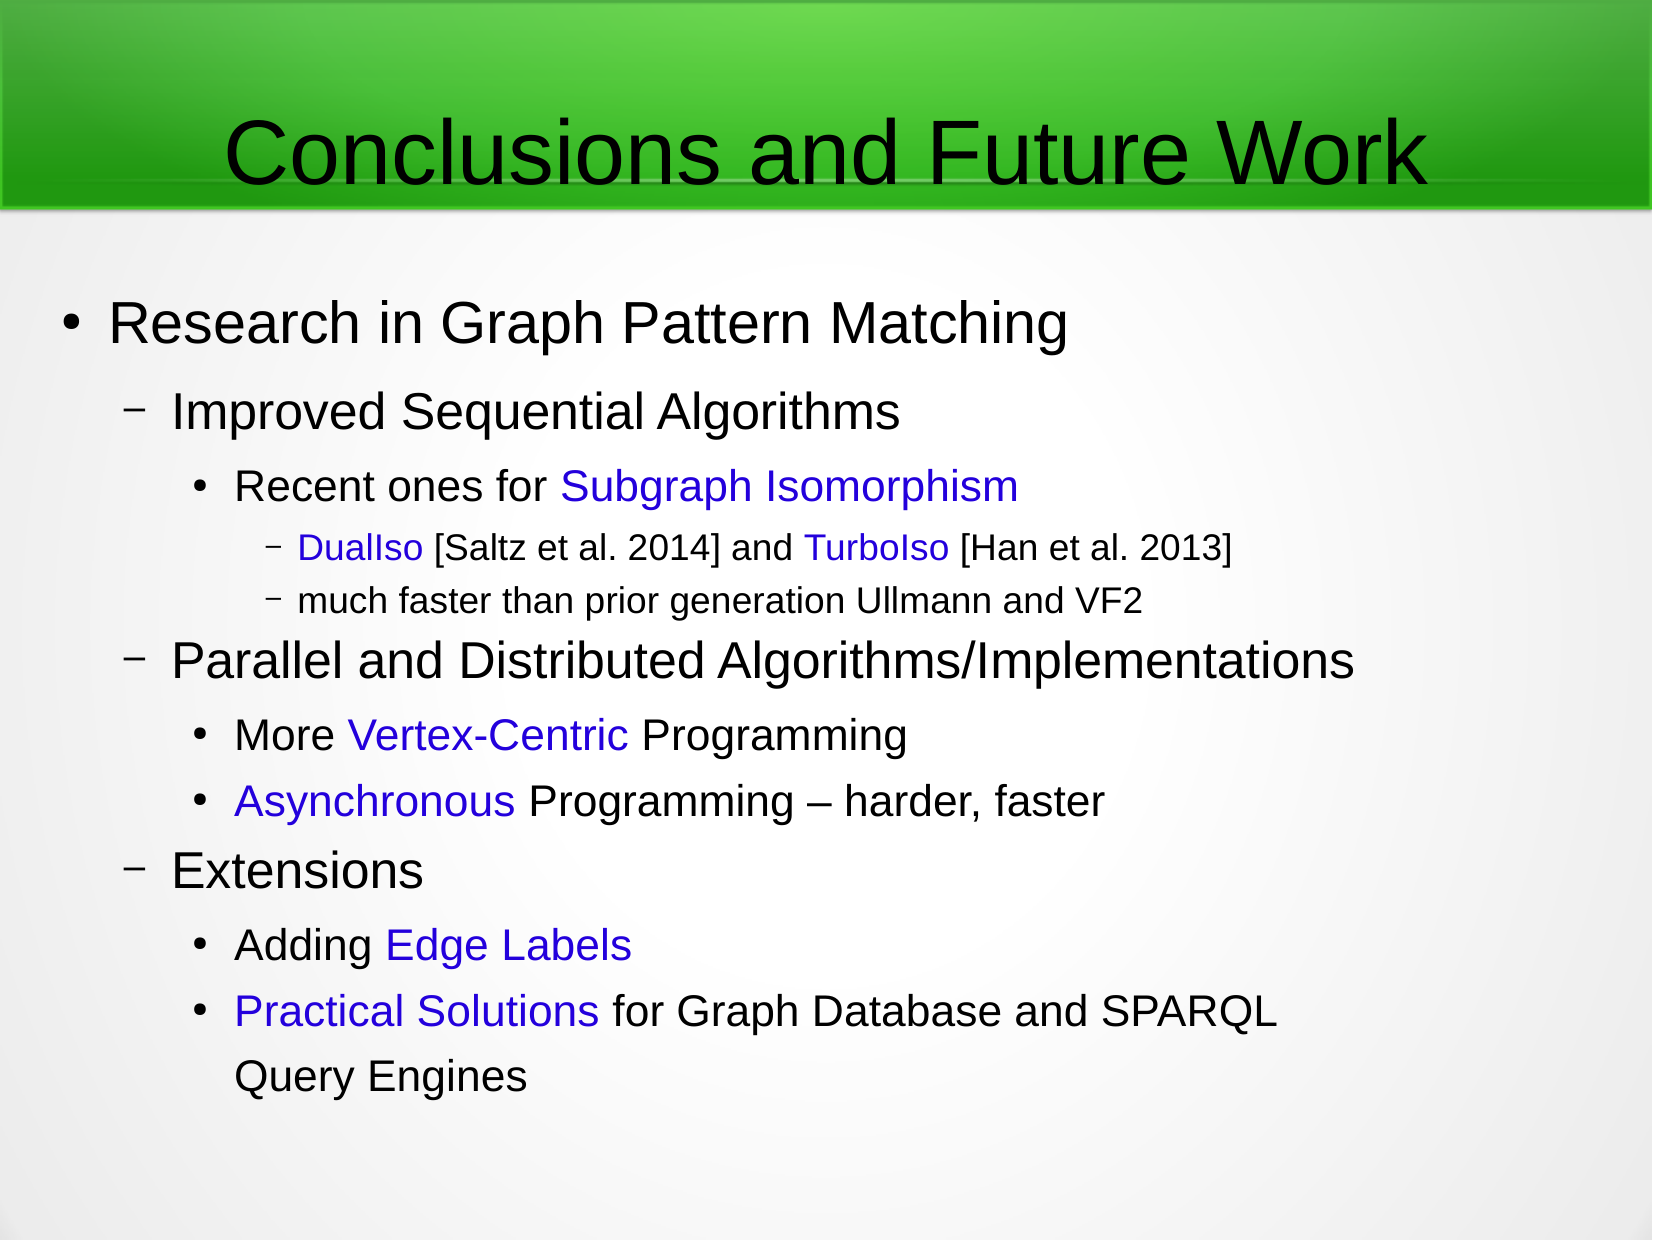

# Conclusions and Future Work
Research in Graph Pattern Matching
Improved Sequential Algorithms
Recent ones for Subgraph Isomorphism
DualIso [Saltz et al. 2014] and TurboIso [Han et al. 2013]
much faster than prior generation Ullmann and VF2
Parallel and Distributed Algorithms/Implementations
More Vertex-Centric Programming
Asynchronous Programming – harder, faster
Extensions
Adding Edge Labels
Practical Solutions for Graph Database and SPARQL
Query Engines